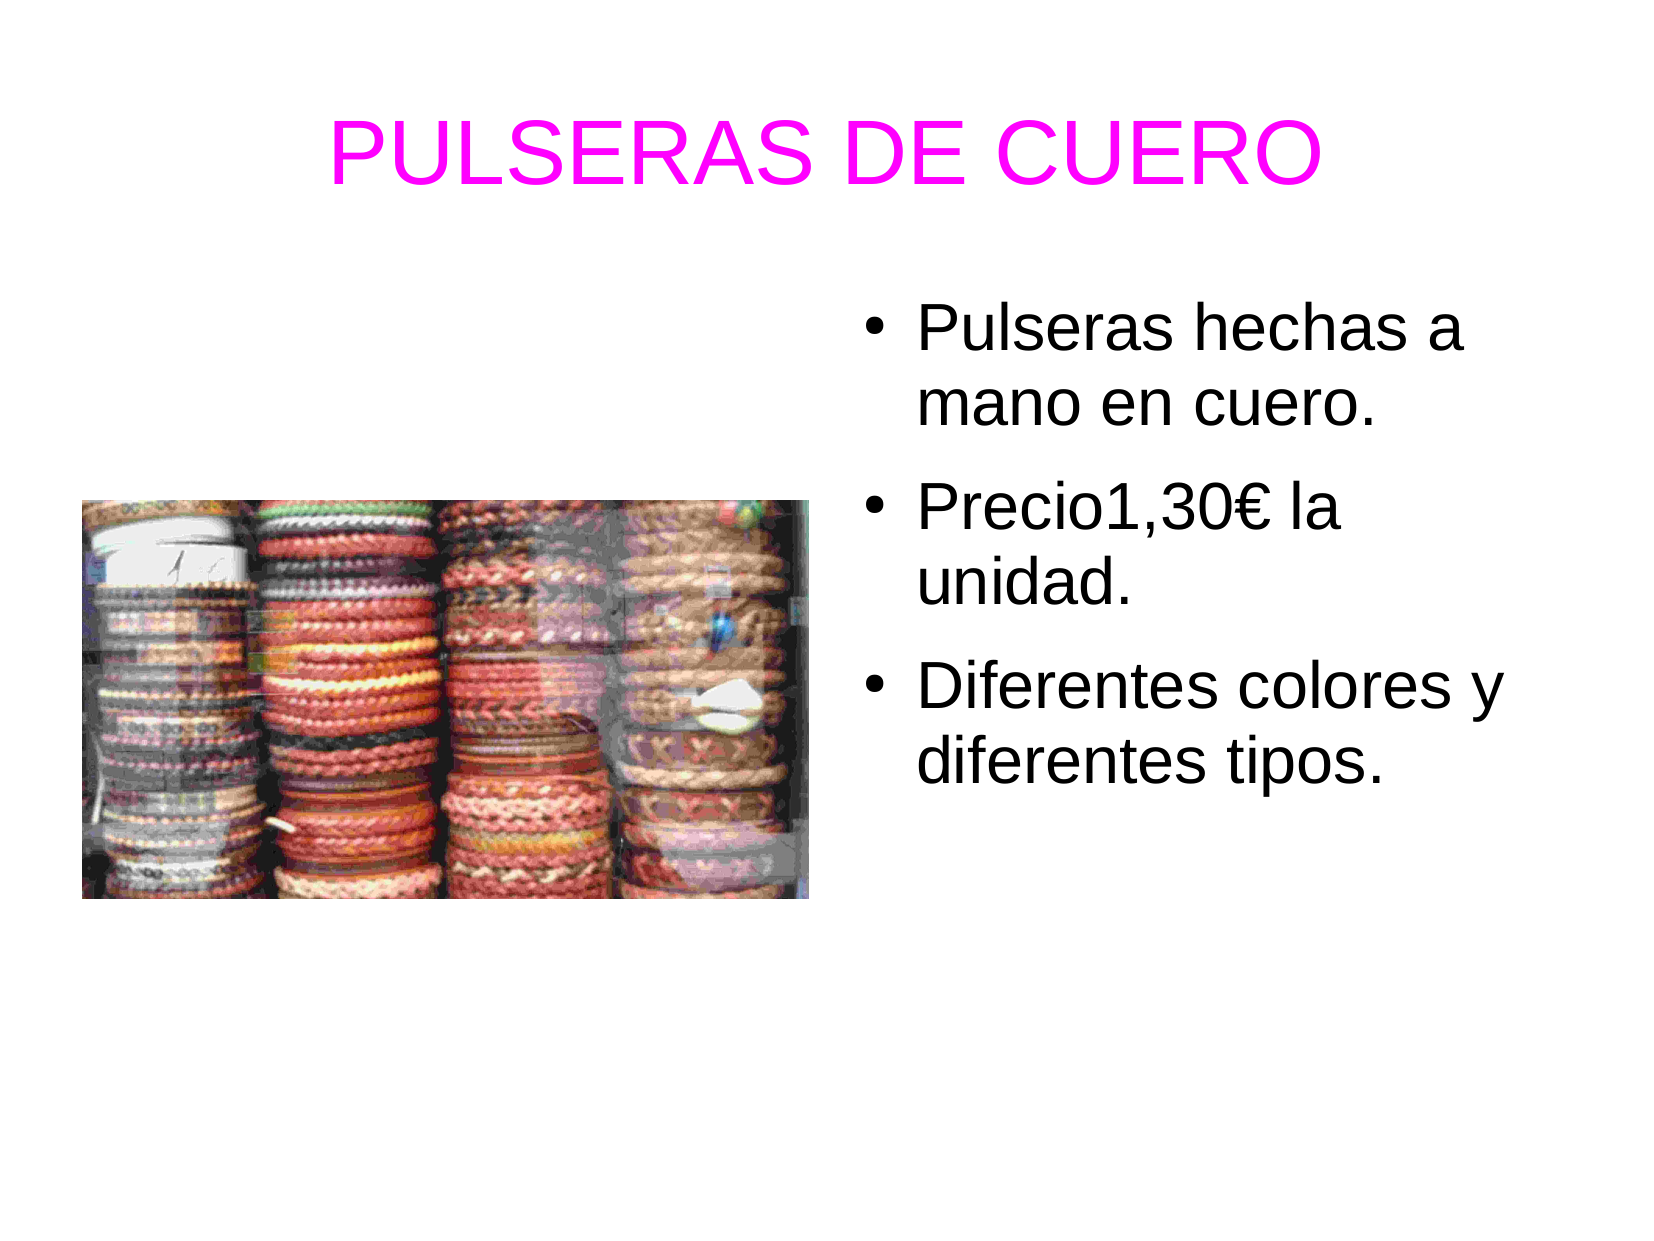

# PULSERAS DE CUERO
Pulseras hechas a mano en cuero.
Precio1,30€ la unidad.
Diferentes colores y diferentes tipos.